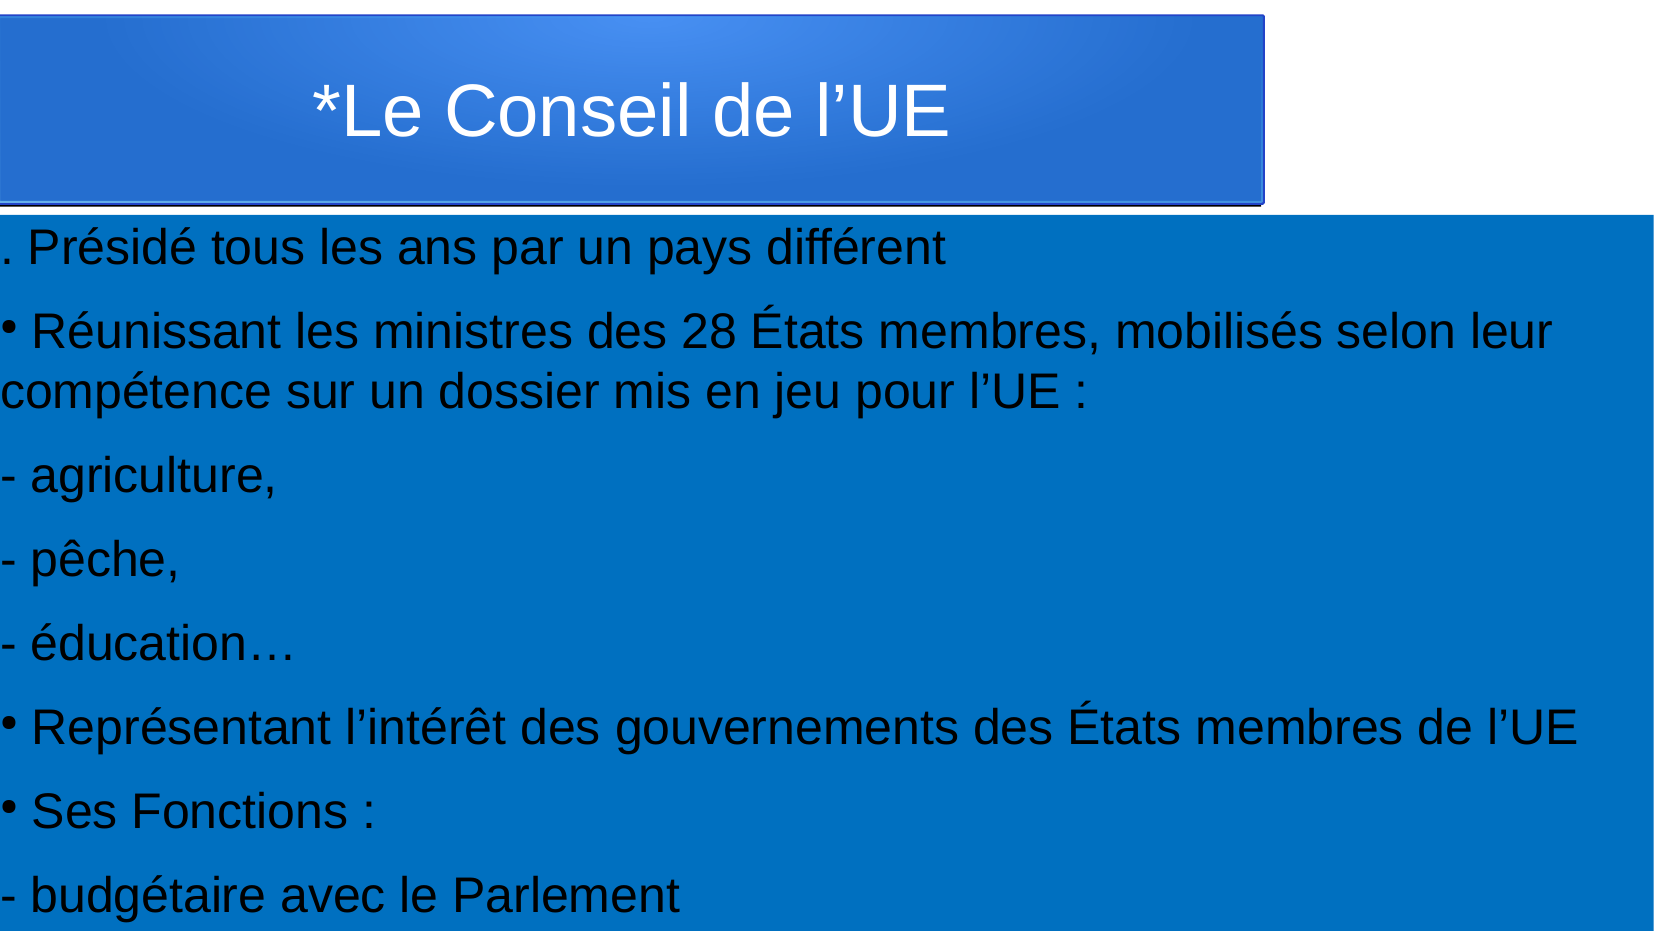

# *Le Conseil de l’UE
. Présidé tous les ans par un pays différent
 Réunissant les ministres des 28 États membres, mobilisés selon leur compétence sur un dossier mis en jeu pour l’UE :
- agriculture,
- pêche,
- éducation…
 Représentant l’intérêt des gouvernements des États membres de l’UE
 Ses Fonctions :
- budgétaire avec le Parlement
- vote avec le Parlement sur les propositions de loi de la Commission : rôle aussi législatif